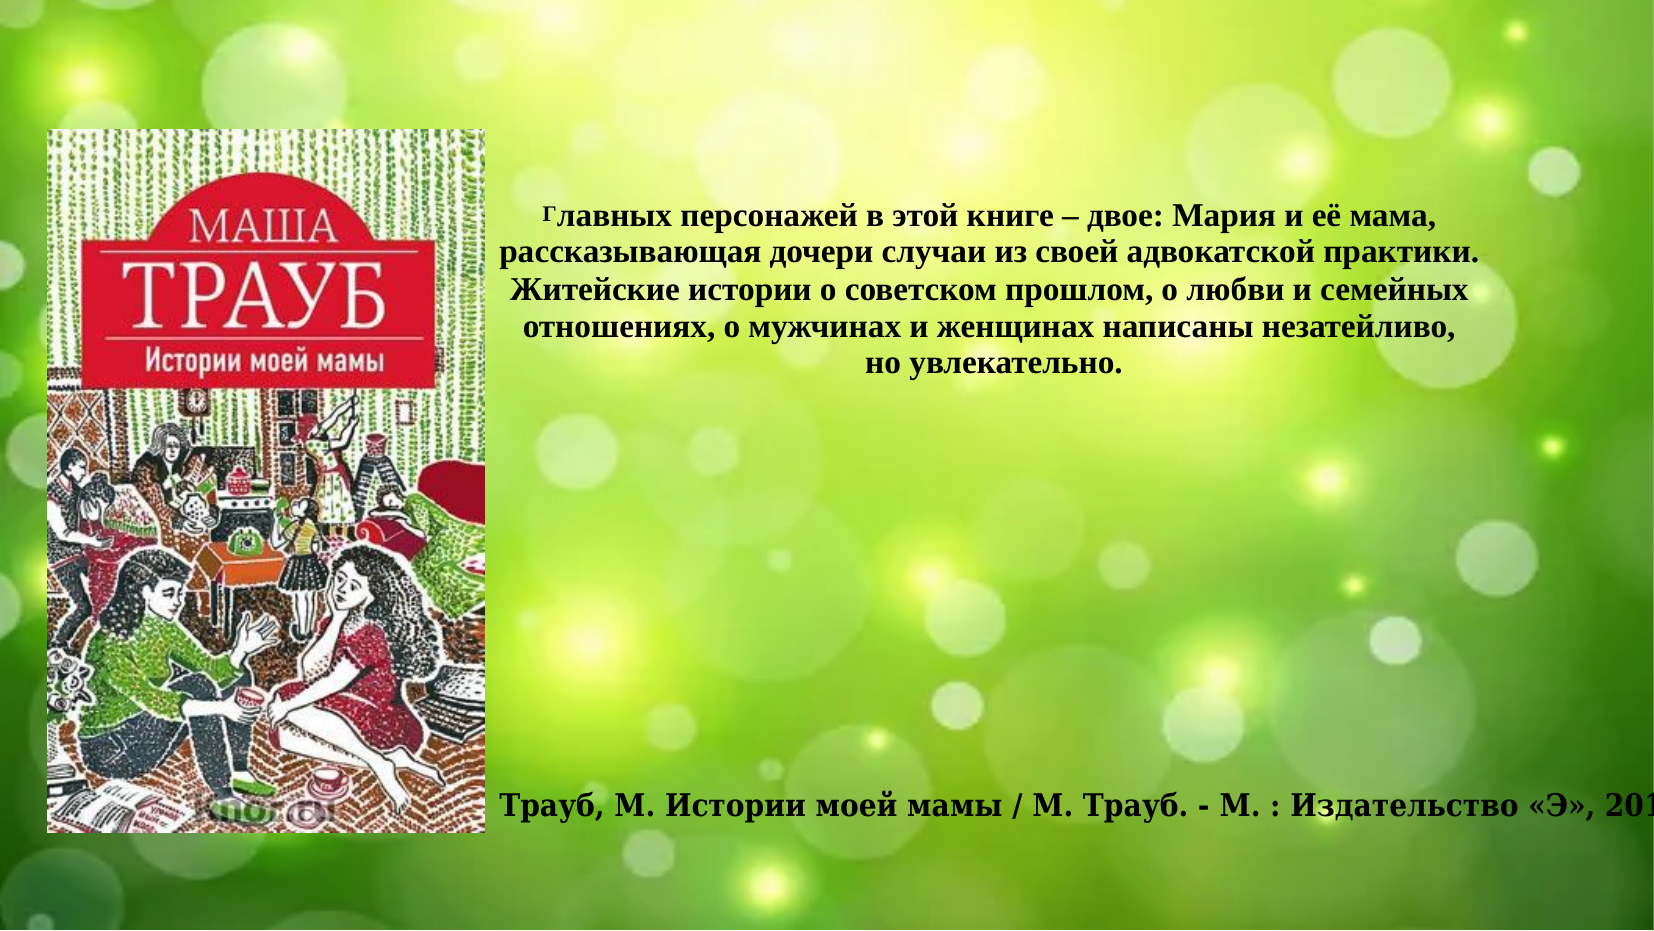

Главных персонажей в этой книге – двое: Мария и её мама,
рассказывающая дочери случаи из своей адвокатской практики.
Житейские истории о советском прошлом, о любви и семейных
отношениях, о мужчинах и женщинах написаны незатейливо,
но увлекательно.
Трауб, М. Истории моей мамы / М. Трауб. - М. : Издательство «Э», 2015. - 320 с.